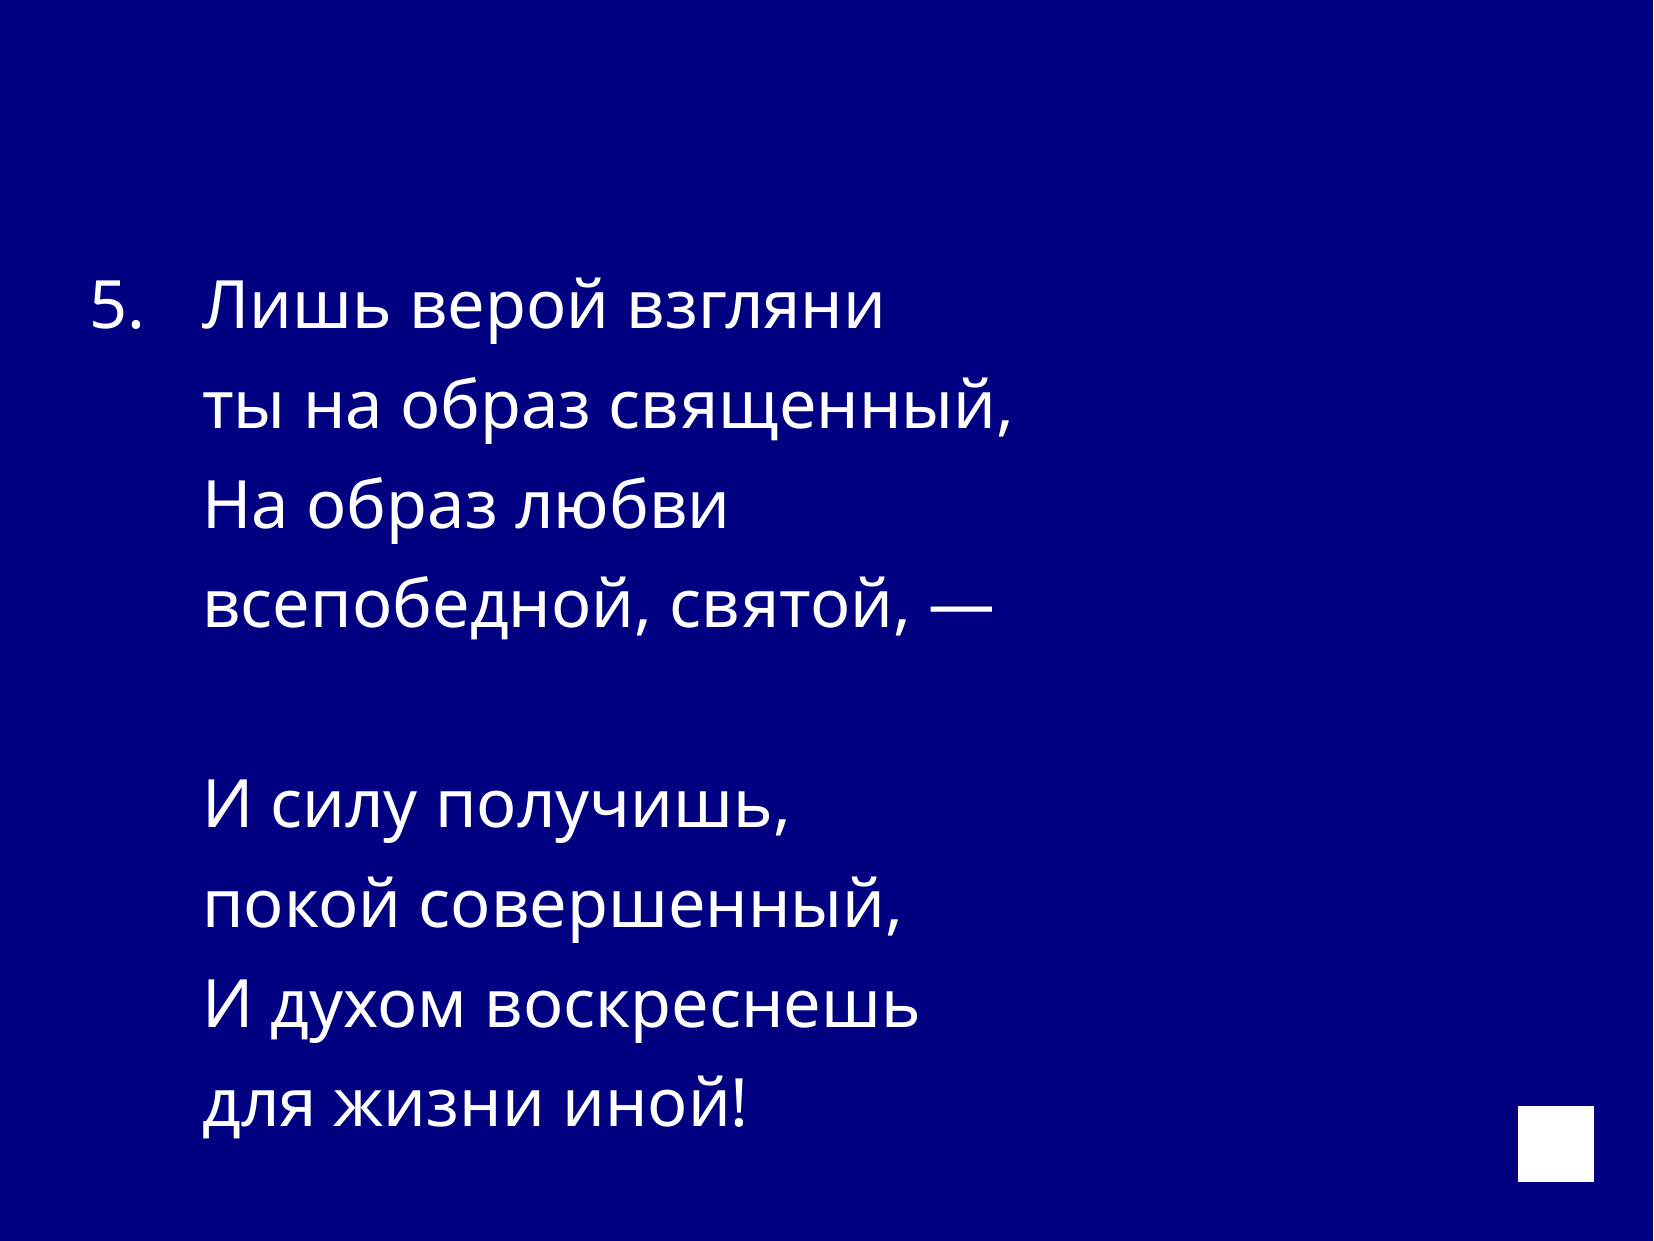

5.	Лишь верой взгляни
	ты на образ священный,
	На образ любви
	всепобедной, святой, —
	И силу получишь,
	покой совершенный,
	И духом воскреснешь
	для жизни иной!